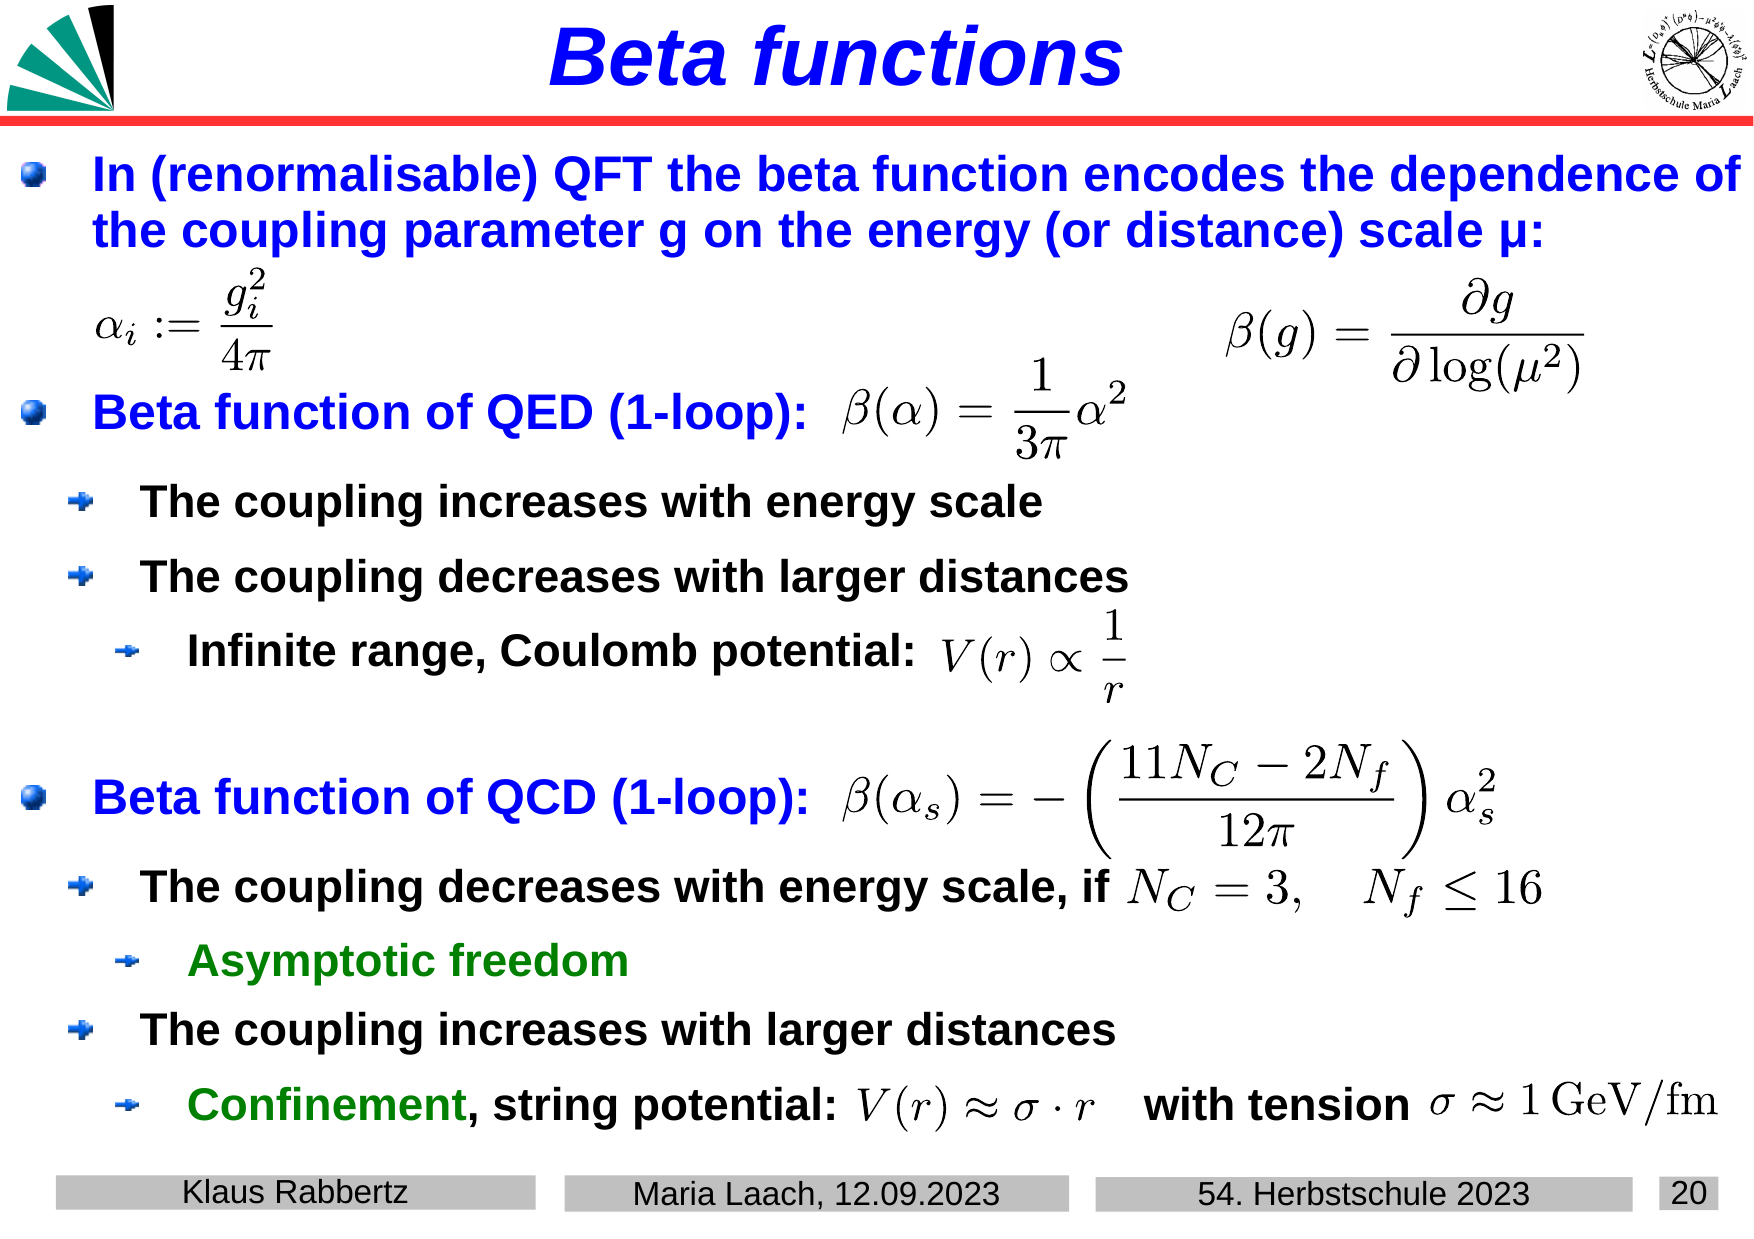

# Beta functions
In (renormalisable) QFT the beta function encodes the dependence of the coupling parameter g on the energy (or distance) scale μ:
Beta function of QED (1-loop):
The coupling increases with energy scale
The coupling decreases with larger distances
Infinite range, Coulomb potential:
Beta function of QCD (1-loop):
The coupling decreases with energy scale, if
Asymptotic freedom
The coupling increases with larger distances
Confinement, string potential: with tension